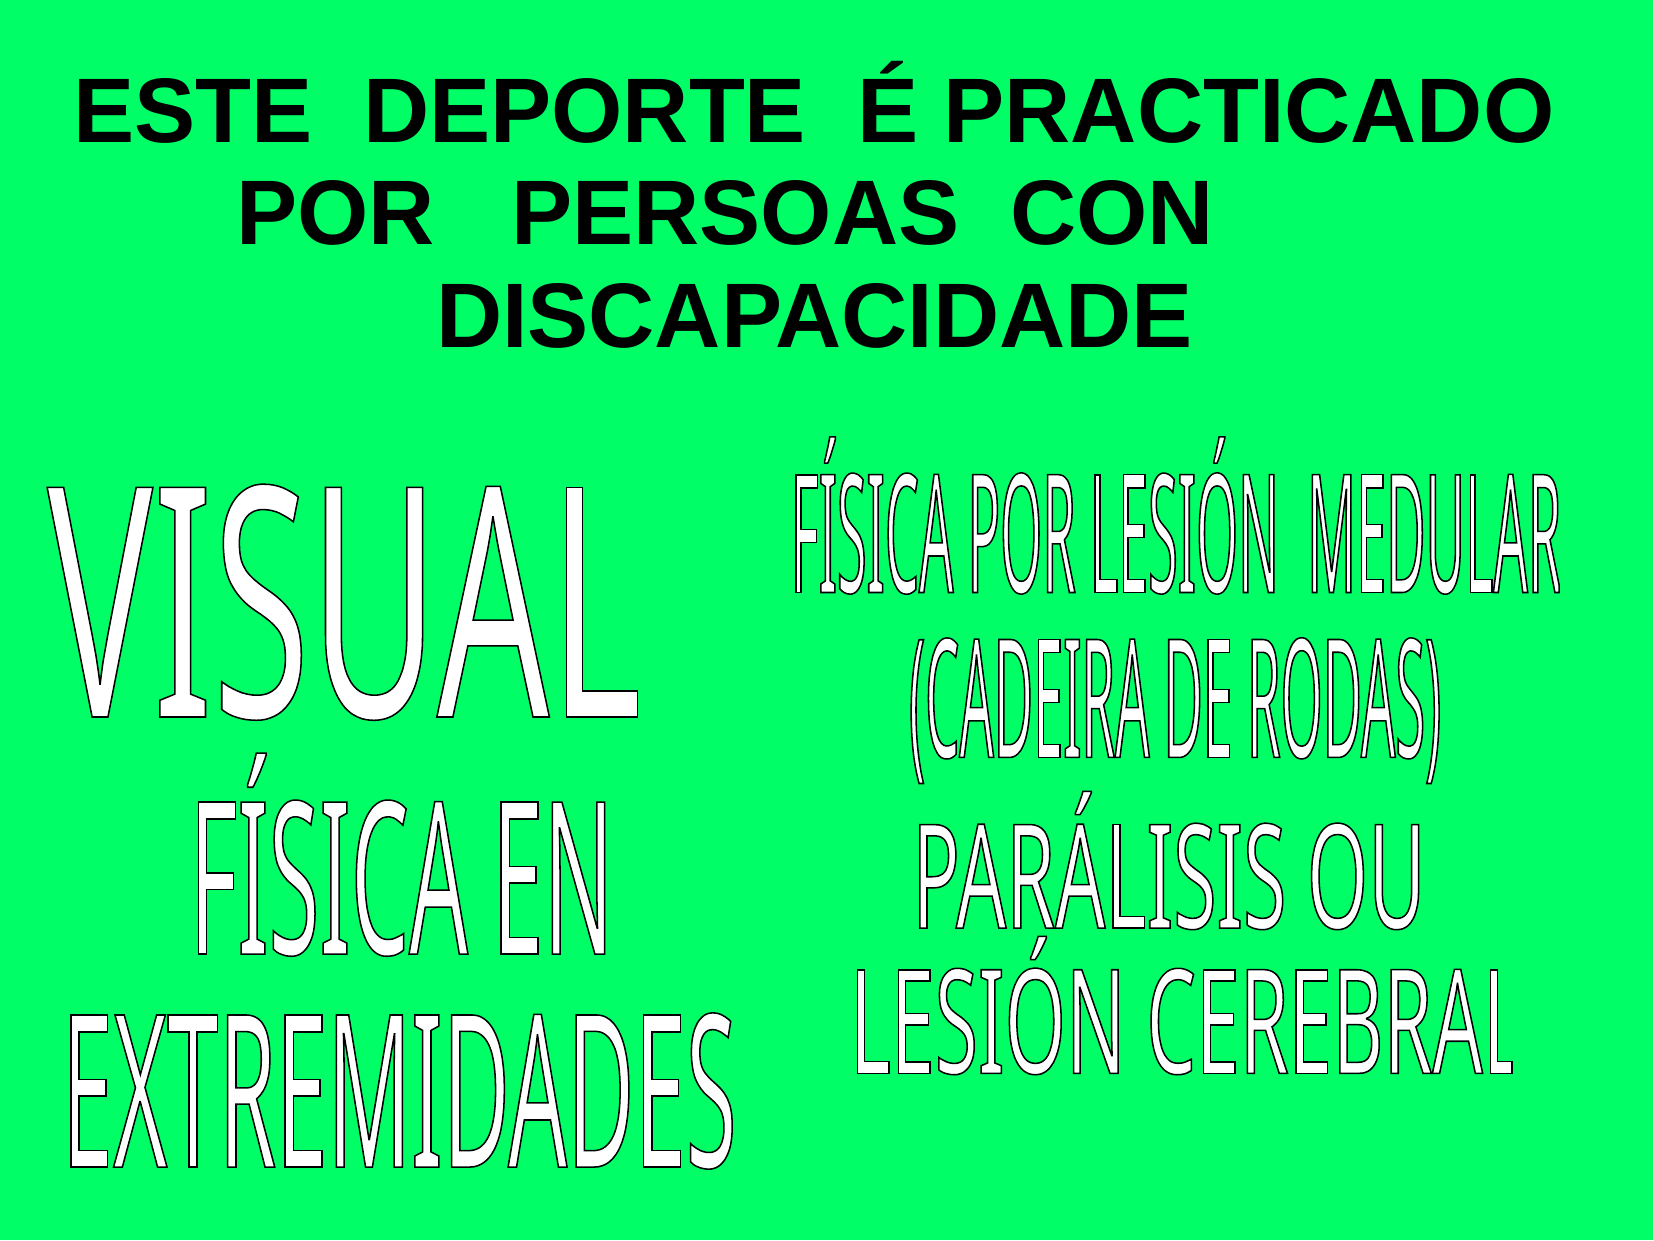

# ESTE DEPORTE É PRACTICADO POR PERSOAS CON DISCAPACIDADE
FÍSICA POR LESIÓN MEDULAR
(CADEIRA DE RODAS)
VISUAL
FÍSICA EN
EXTREMIDADES
PARÁLISIS OU
 LESIÓN CEREBRAL